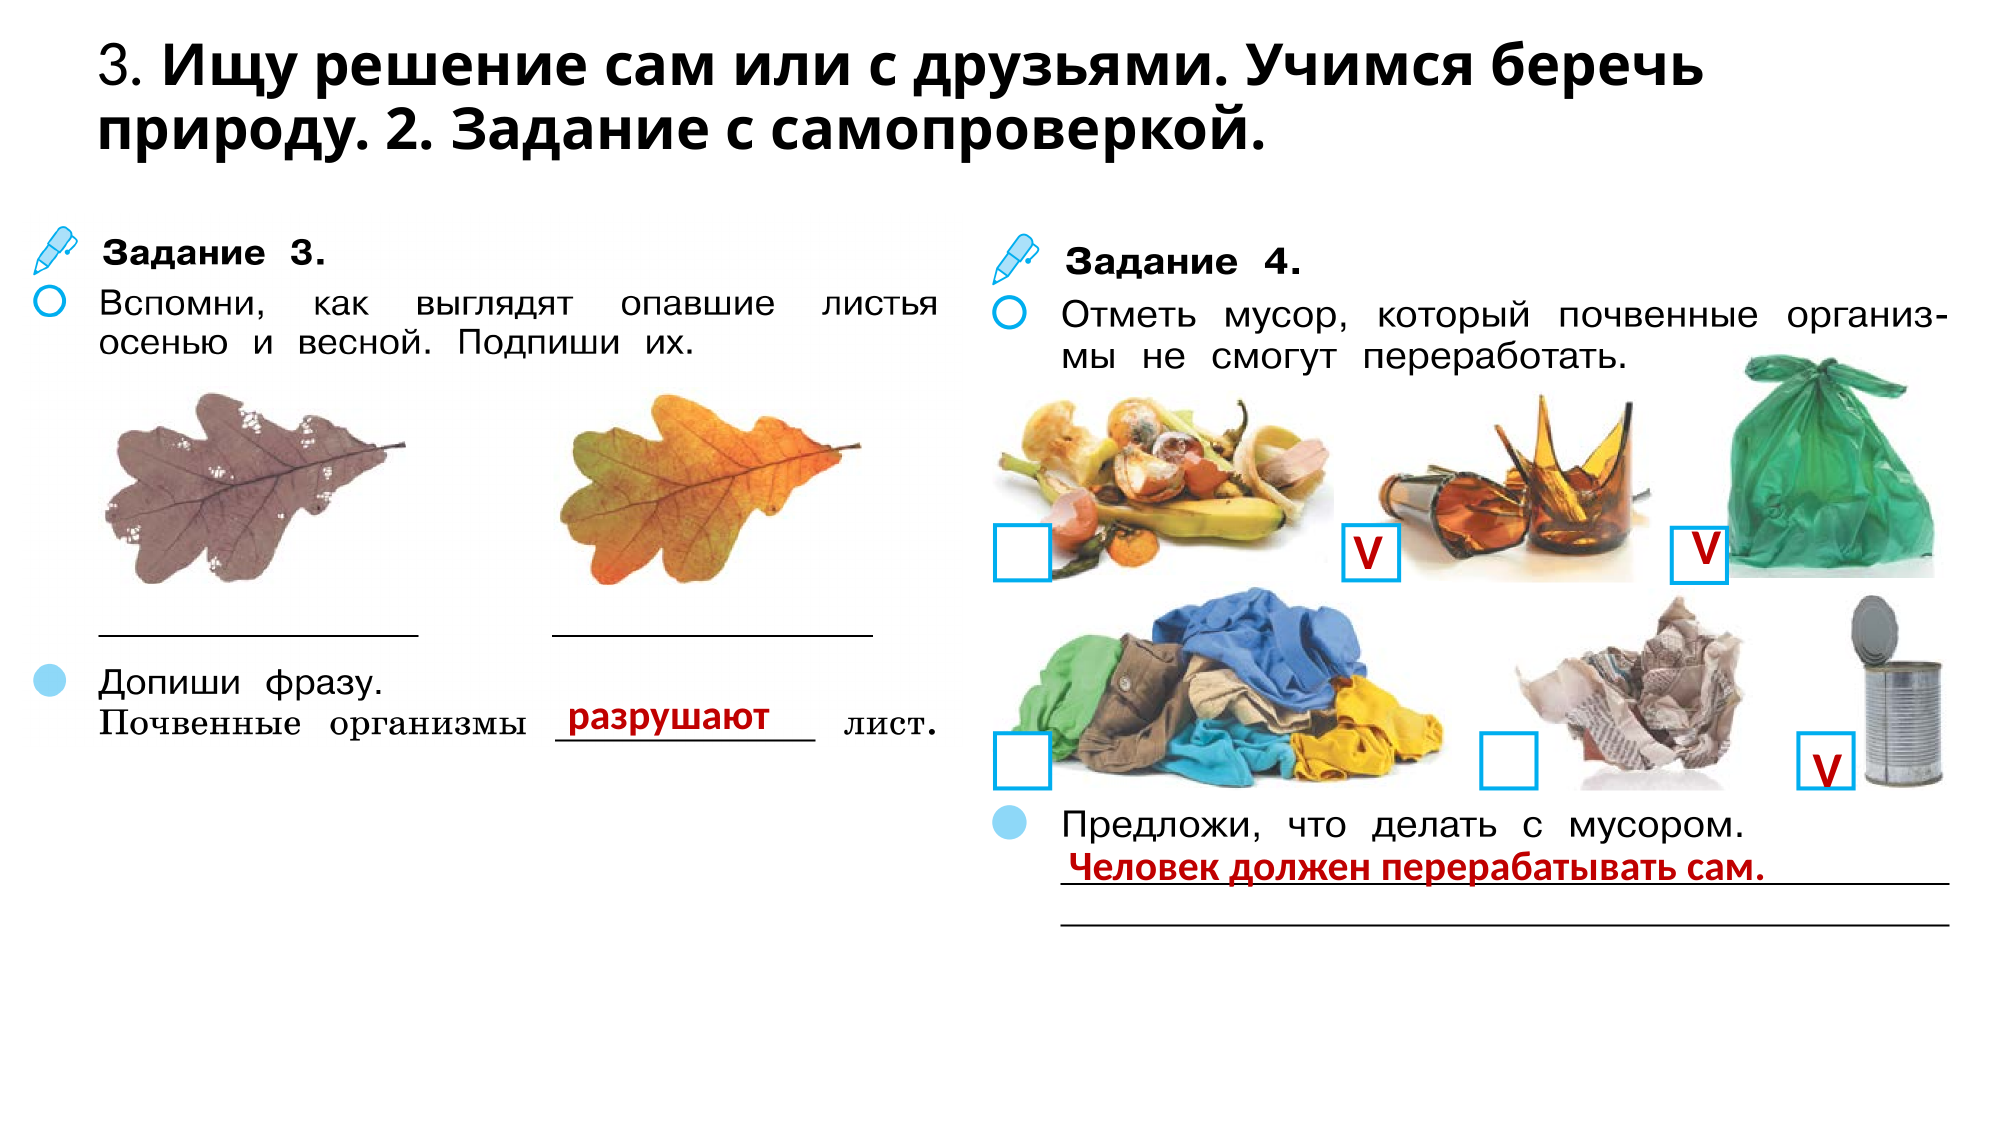

# 3. Ищу решение сам или с друзьями. Учимся беречь природу. 2. Задание с самопроверкой.
V
V
разрушают
V
Человек должен перерабатывать сам.